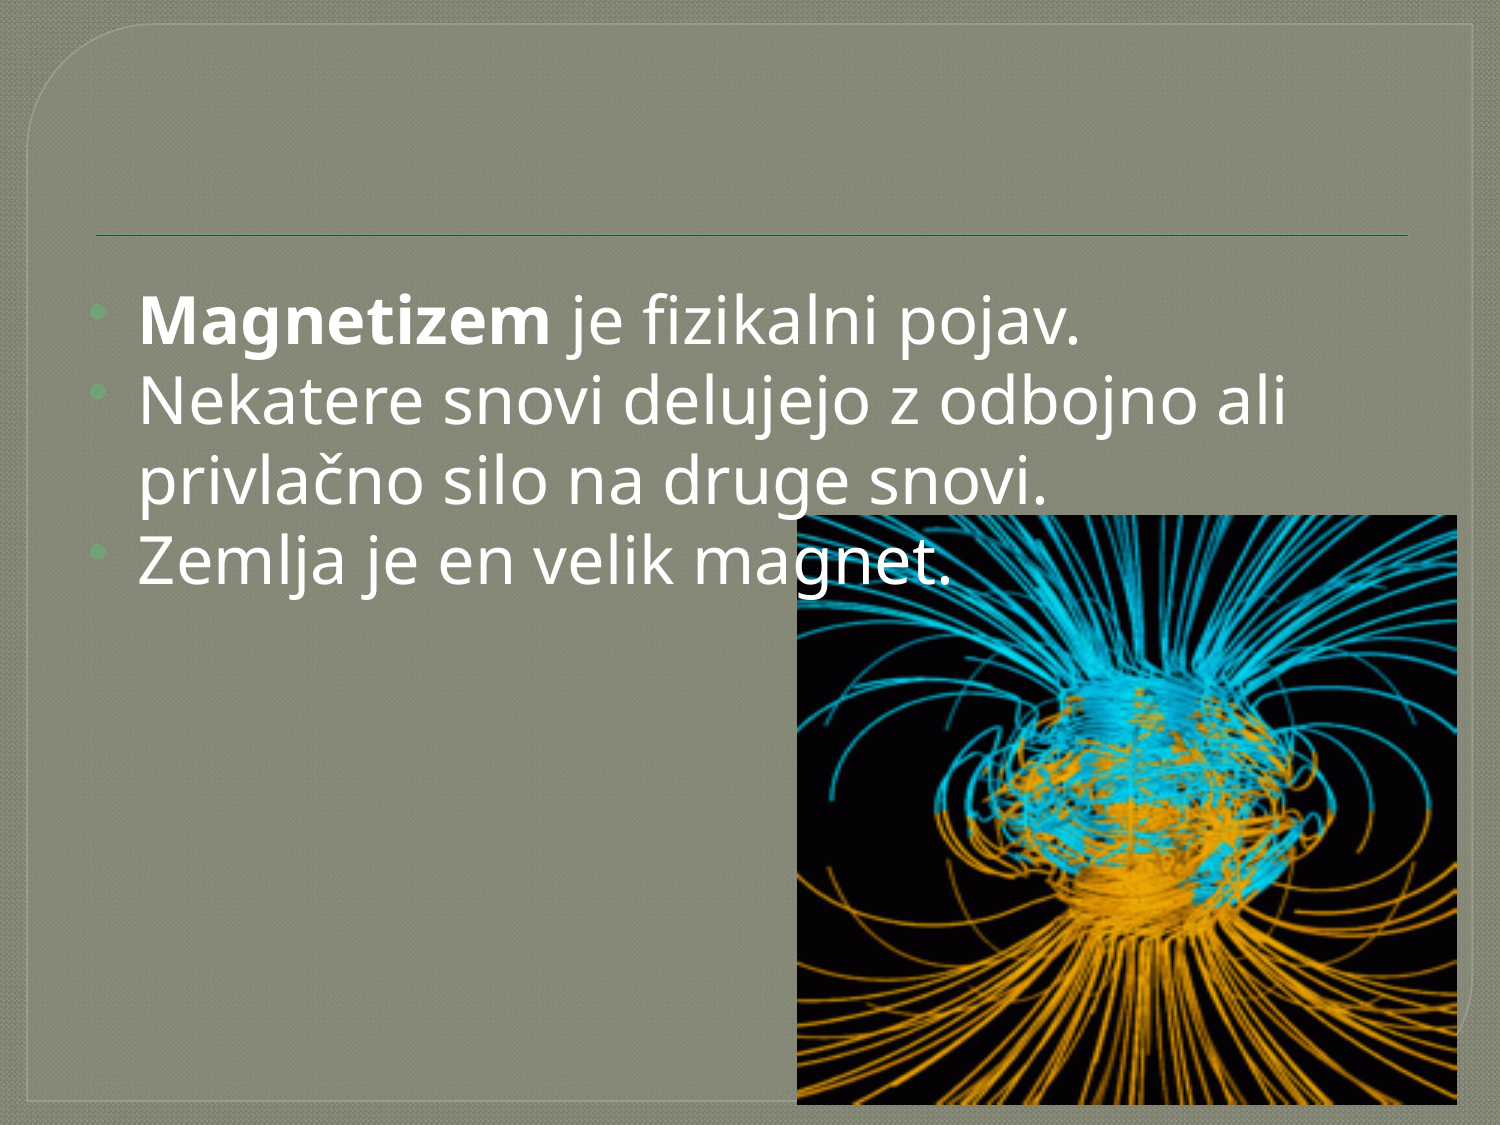

#
Magnetizem je fizikalni pojav.
Nekatere snovi delujejo z odbojno ali privlačno silo na druge snovi.
Zemlja je en velik magnet.